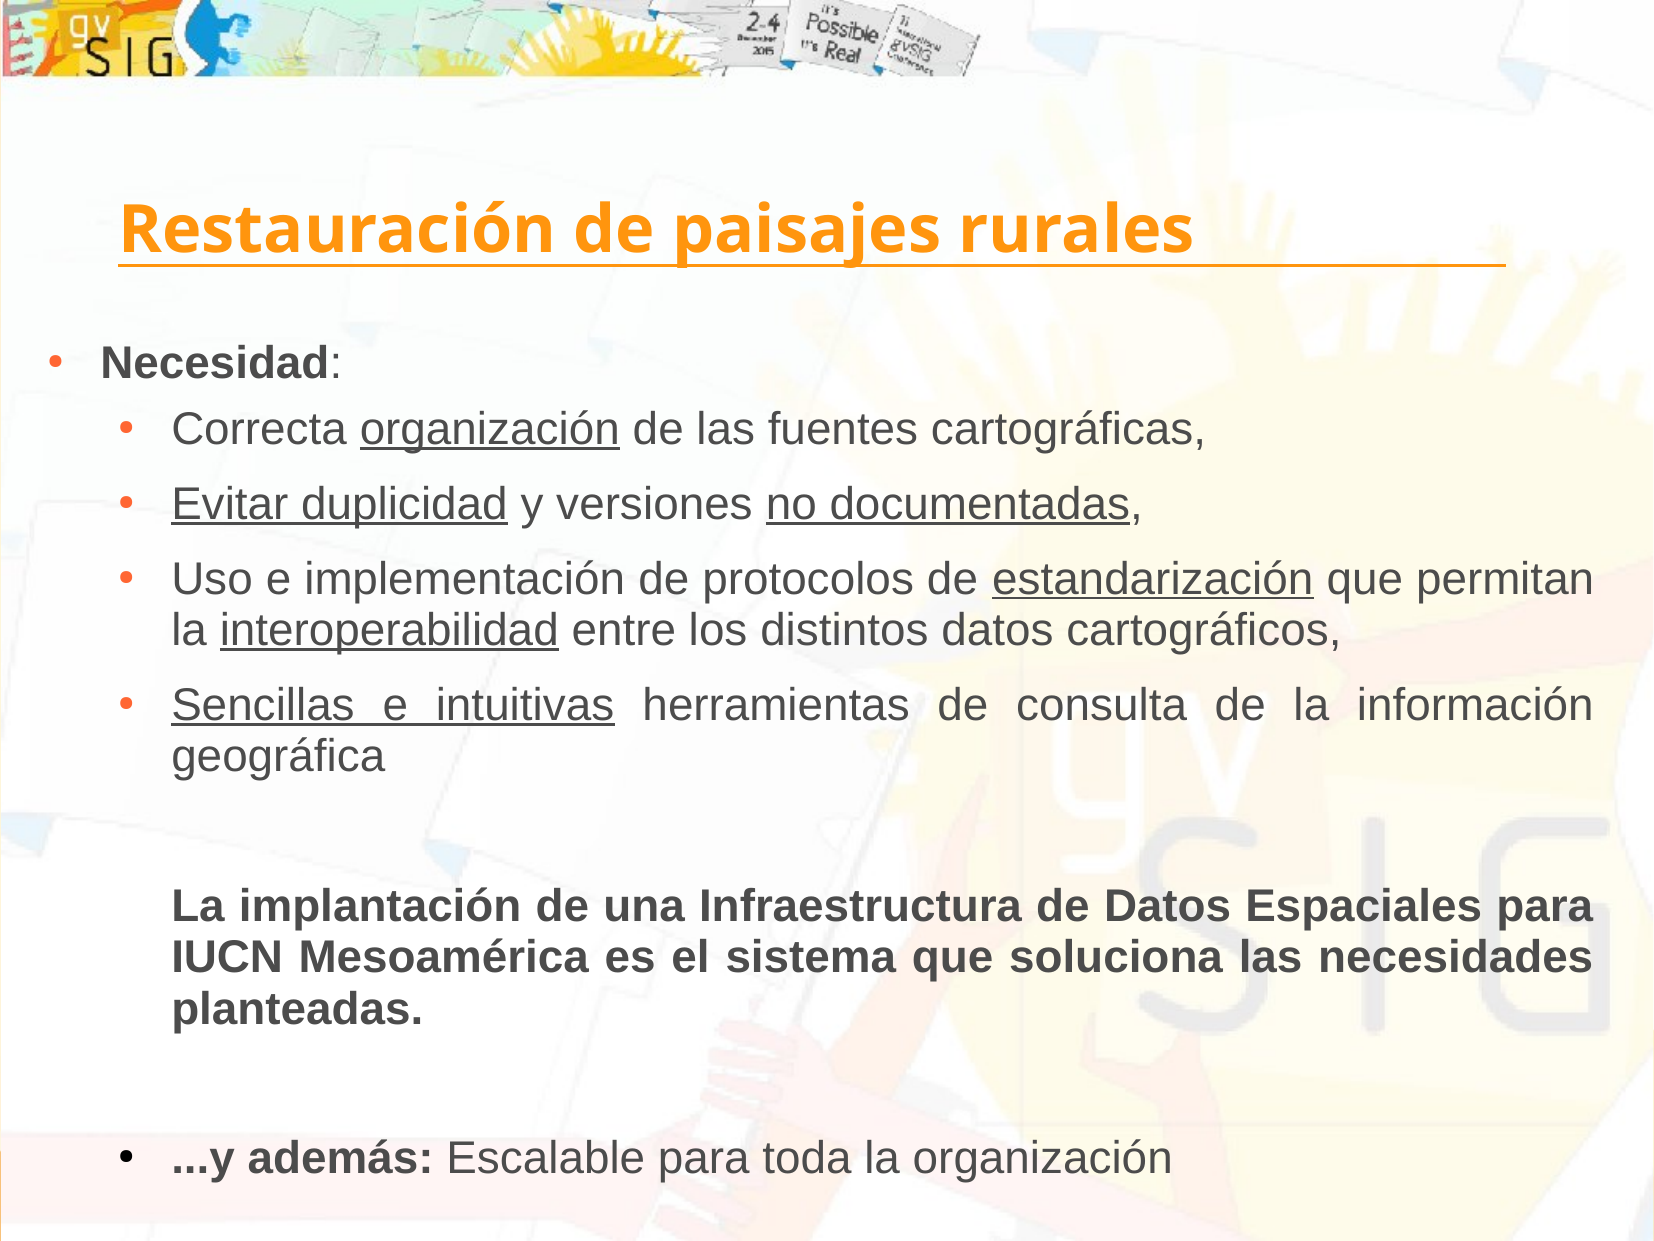

# Restauración de paisajes rurales
Necesidad:
Correcta organización de las fuentes cartográficas,
Evitar duplicidad y versiones no documentadas,
Uso e implementación de protocolos de estandarización que permitan la interoperabilidad entre los distintos datos cartográficos,
Sencillas e intuitivas herramientas de consulta de la información geográfica
La implantación de una Infraestructura de Datos Espaciales para IUCN Mesoamérica es el sistema que soluciona las necesidades planteadas.
...y además: Escalable para toda la organización